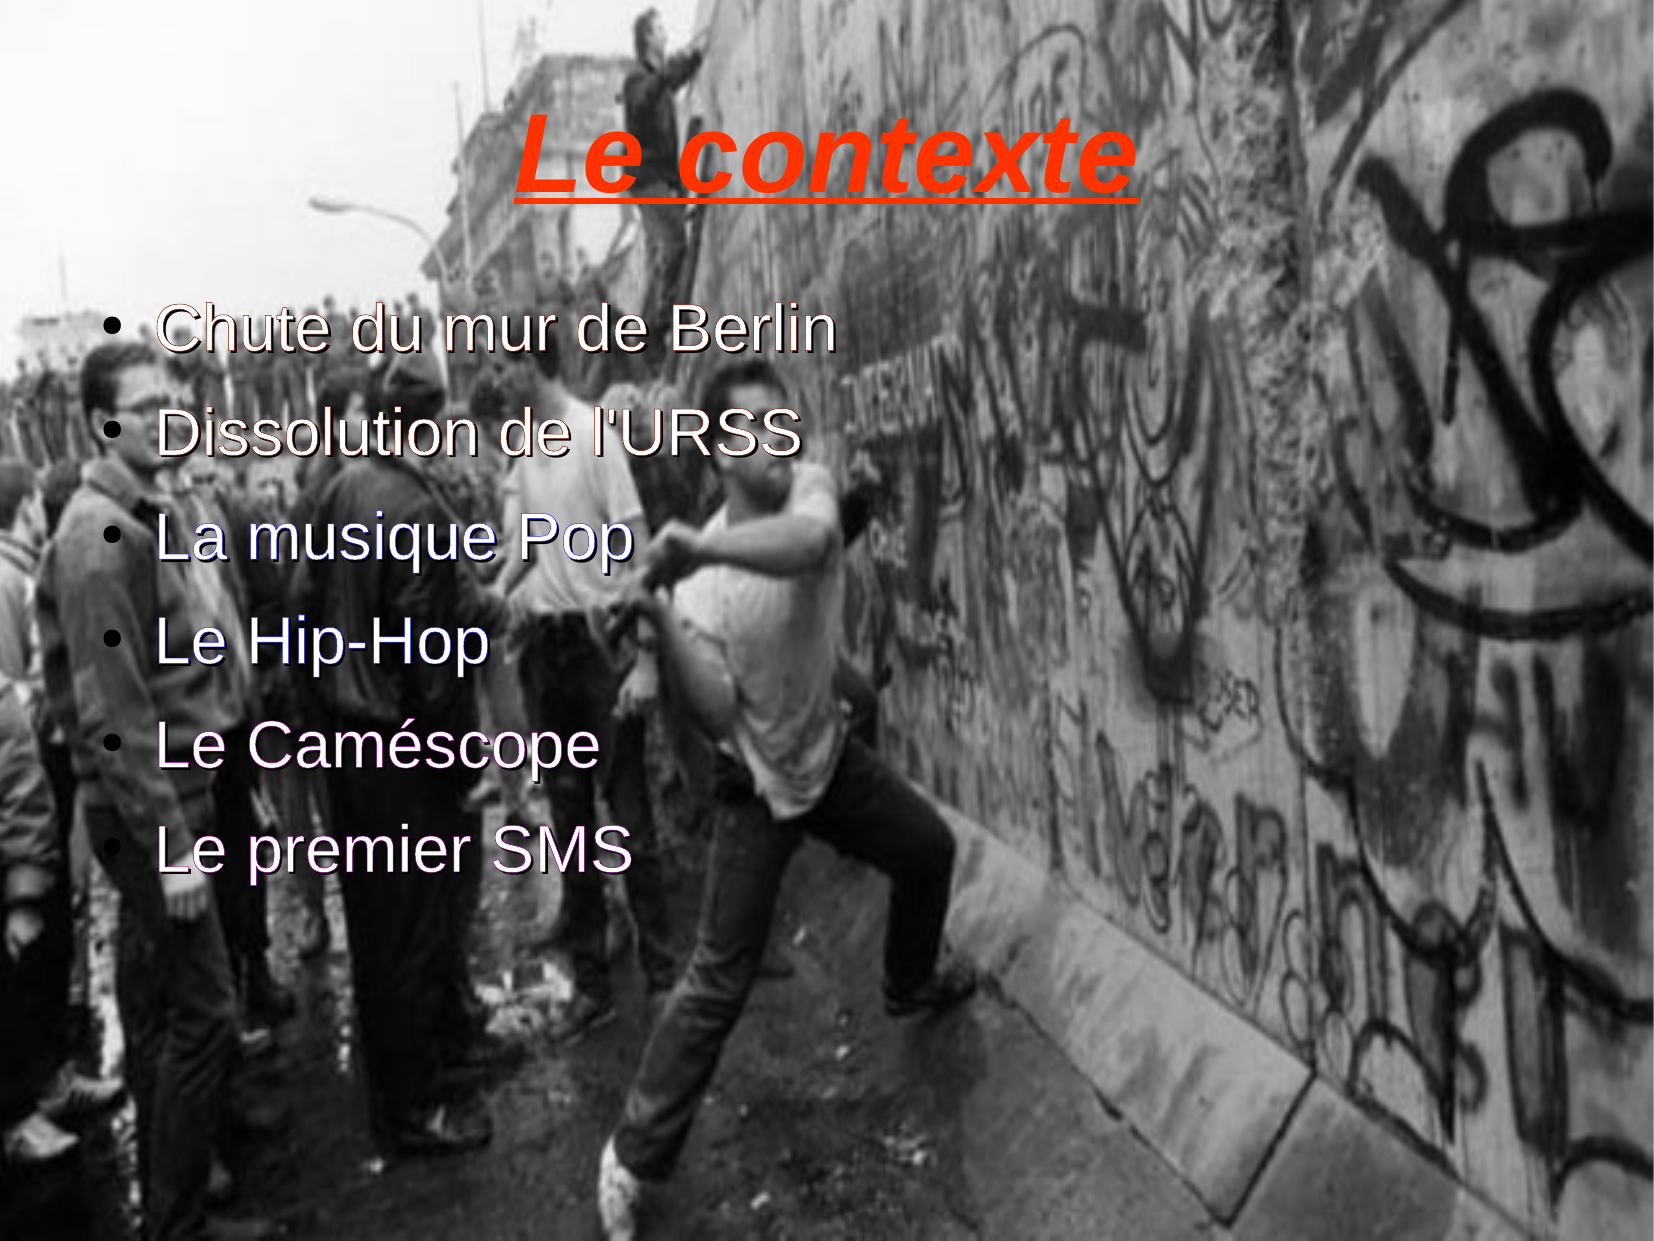

# Le contexte
Chute du mur de Berlin
Dissolution de l'URSS
La musique Pop
Le Hip-Hop
Le Caméscope
Le premier SMS